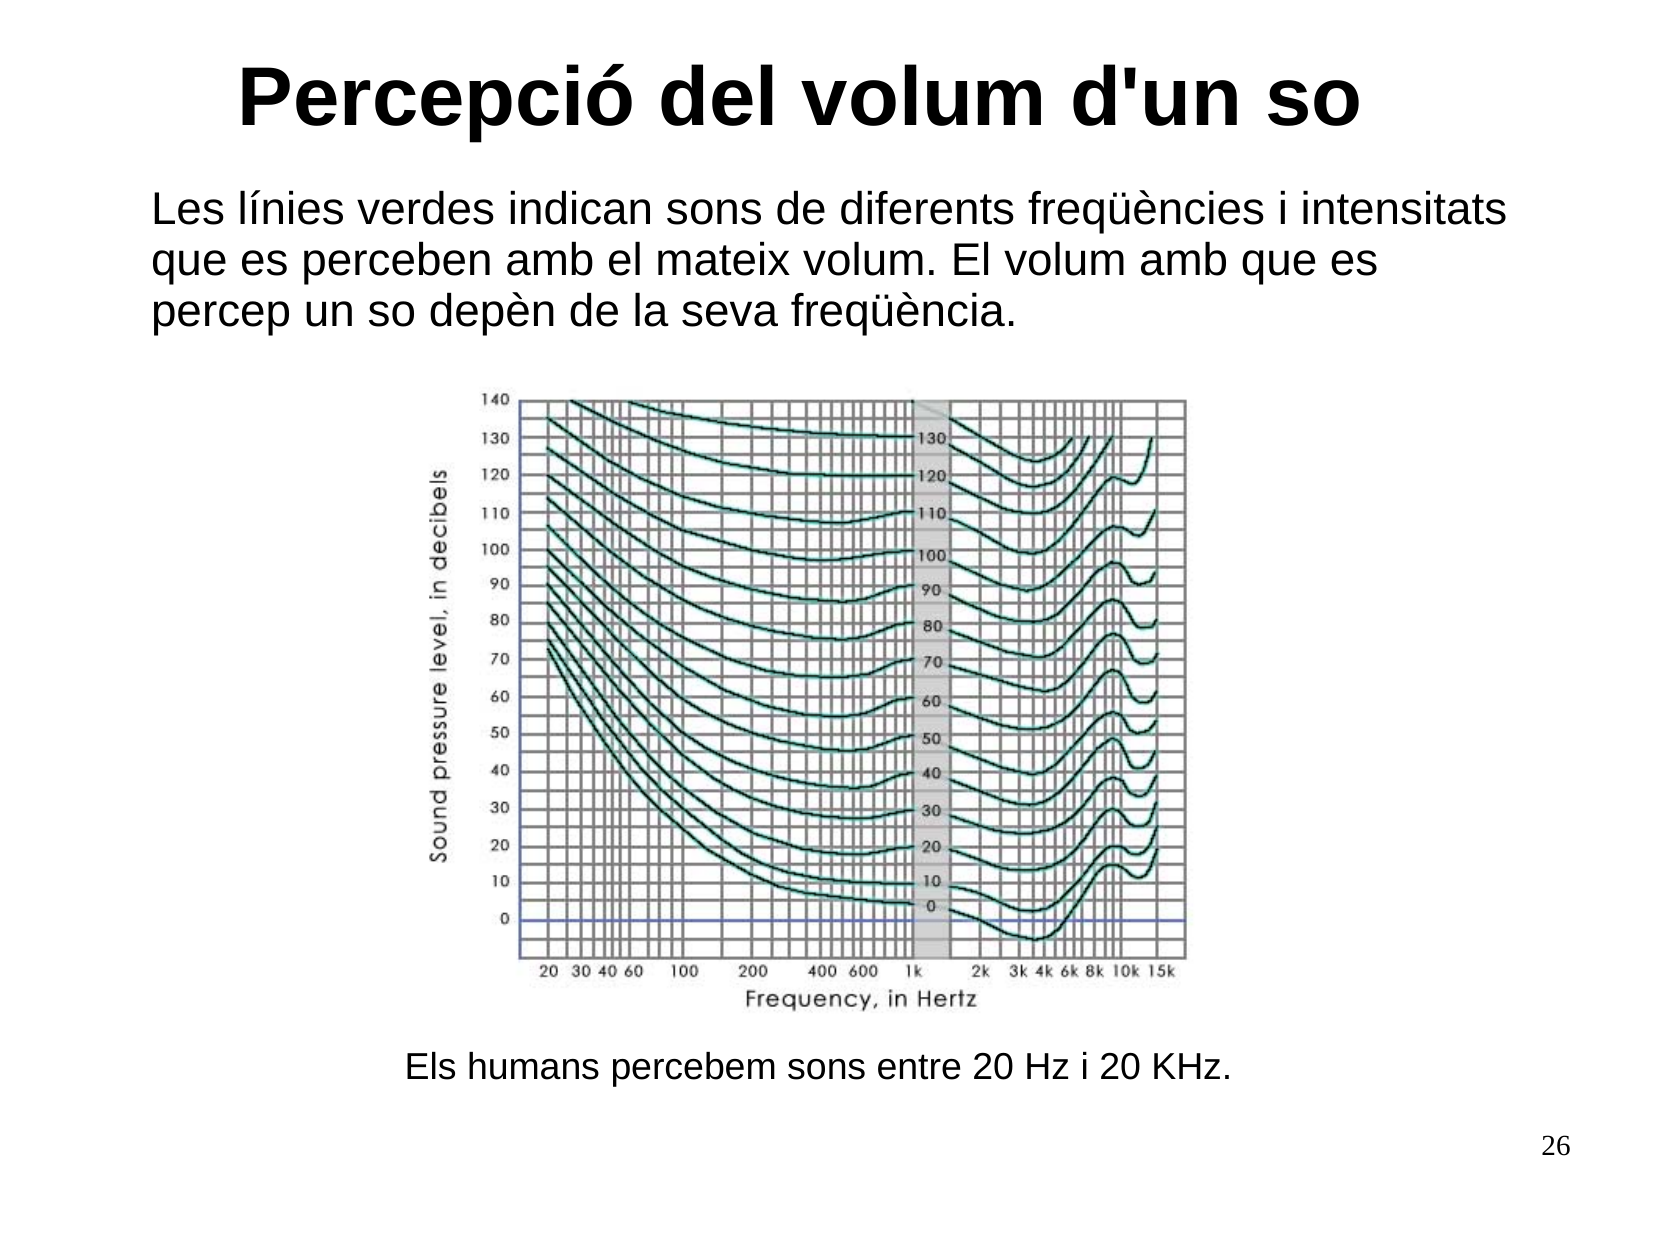

Percepció del volum d'un so
Les línies verdes indican sons de diferents freqüències i intensitats que es perceben amb el mateix volum. El volum amb que es percep un so depèn de la seva freqüència.
Els humans percebem sons entre 20 Hz i 20 KHz.
26